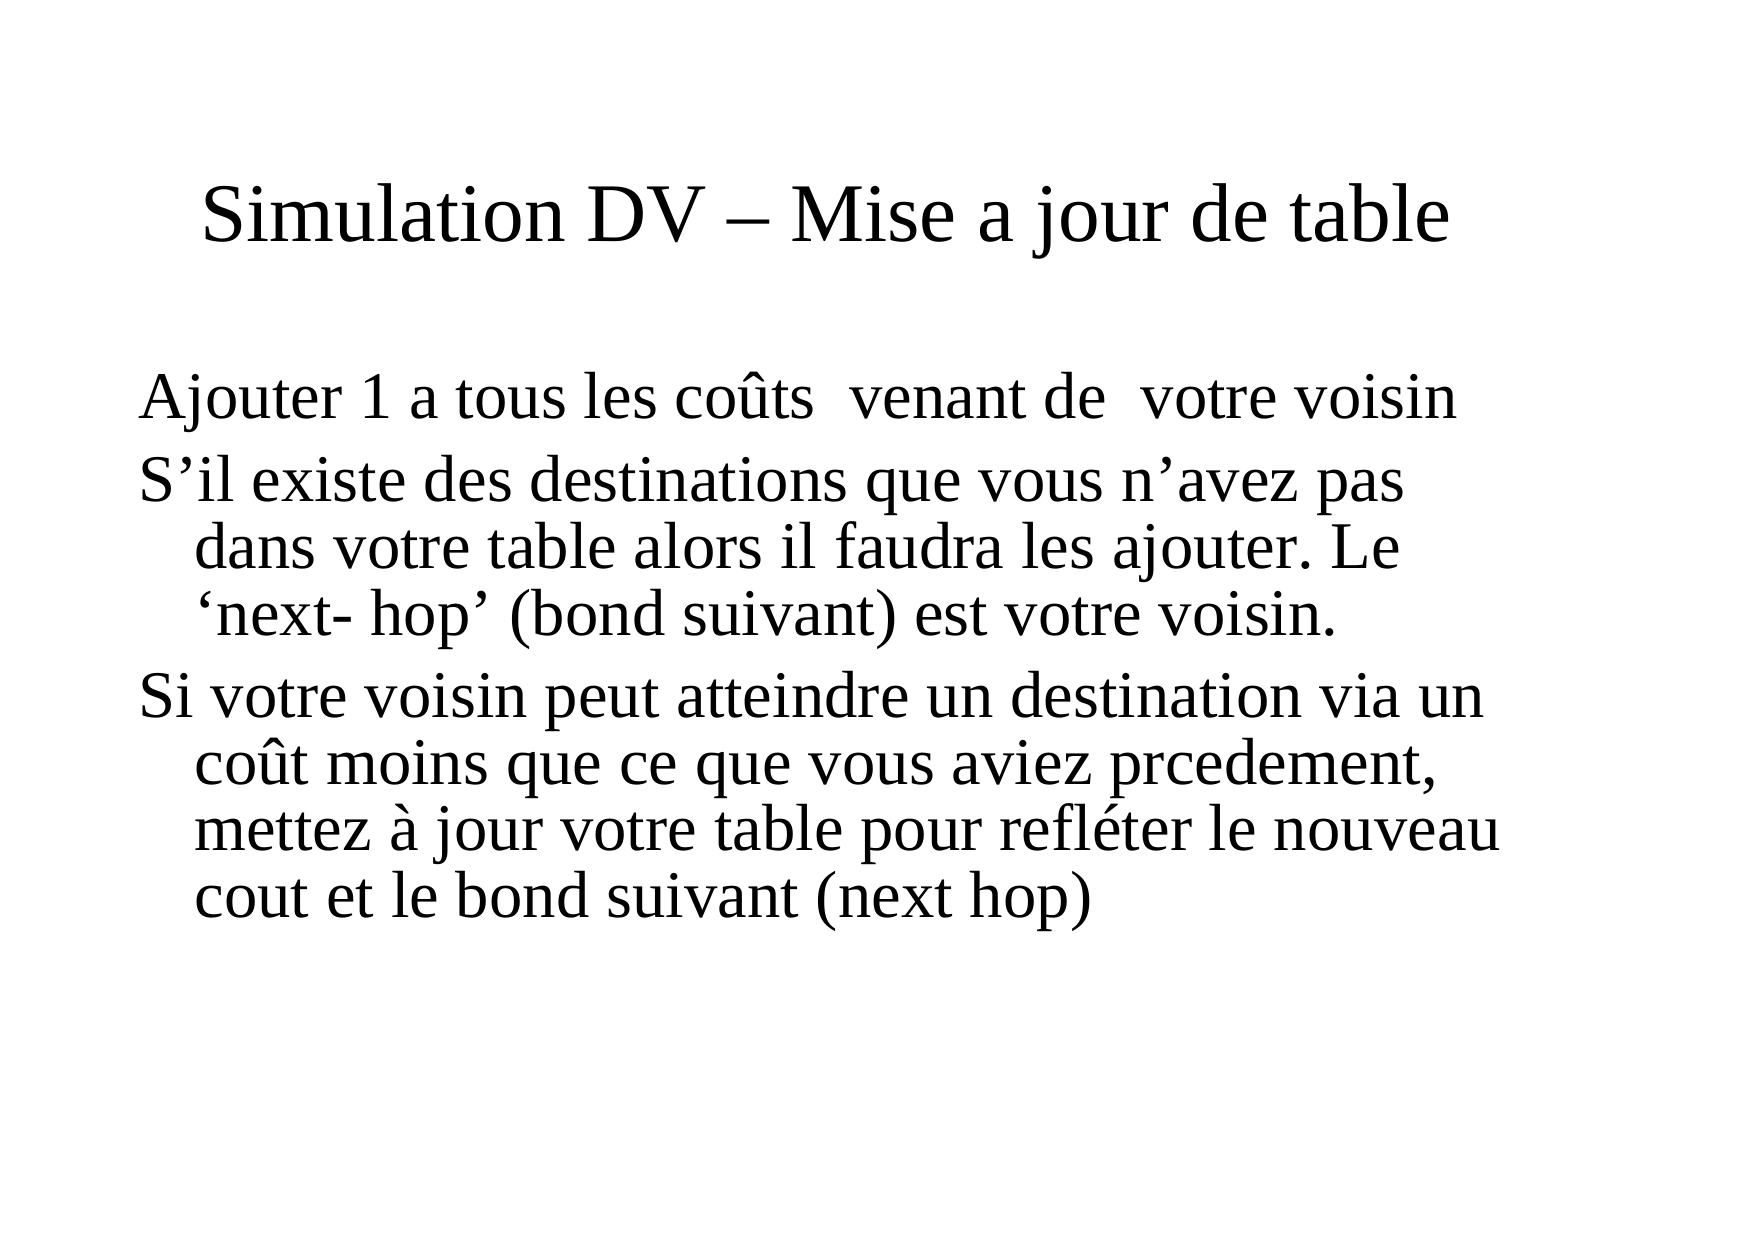

# Simulation DV – Mise a jour de table
Ajouter 1 a tous les coûts venant de votre voisin
S’il existe des destinations que vous n’avez pas dans votre table alors il faudra les ajouter. Le ‘next- hop’ (bond suivant) est votre voisin.
Si votre voisin peut atteindre un destination via un coût moins que ce que vous aviez prcedement, mettez à jour votre table pour refléter le nouveau cout et le bond suivant (next hop)